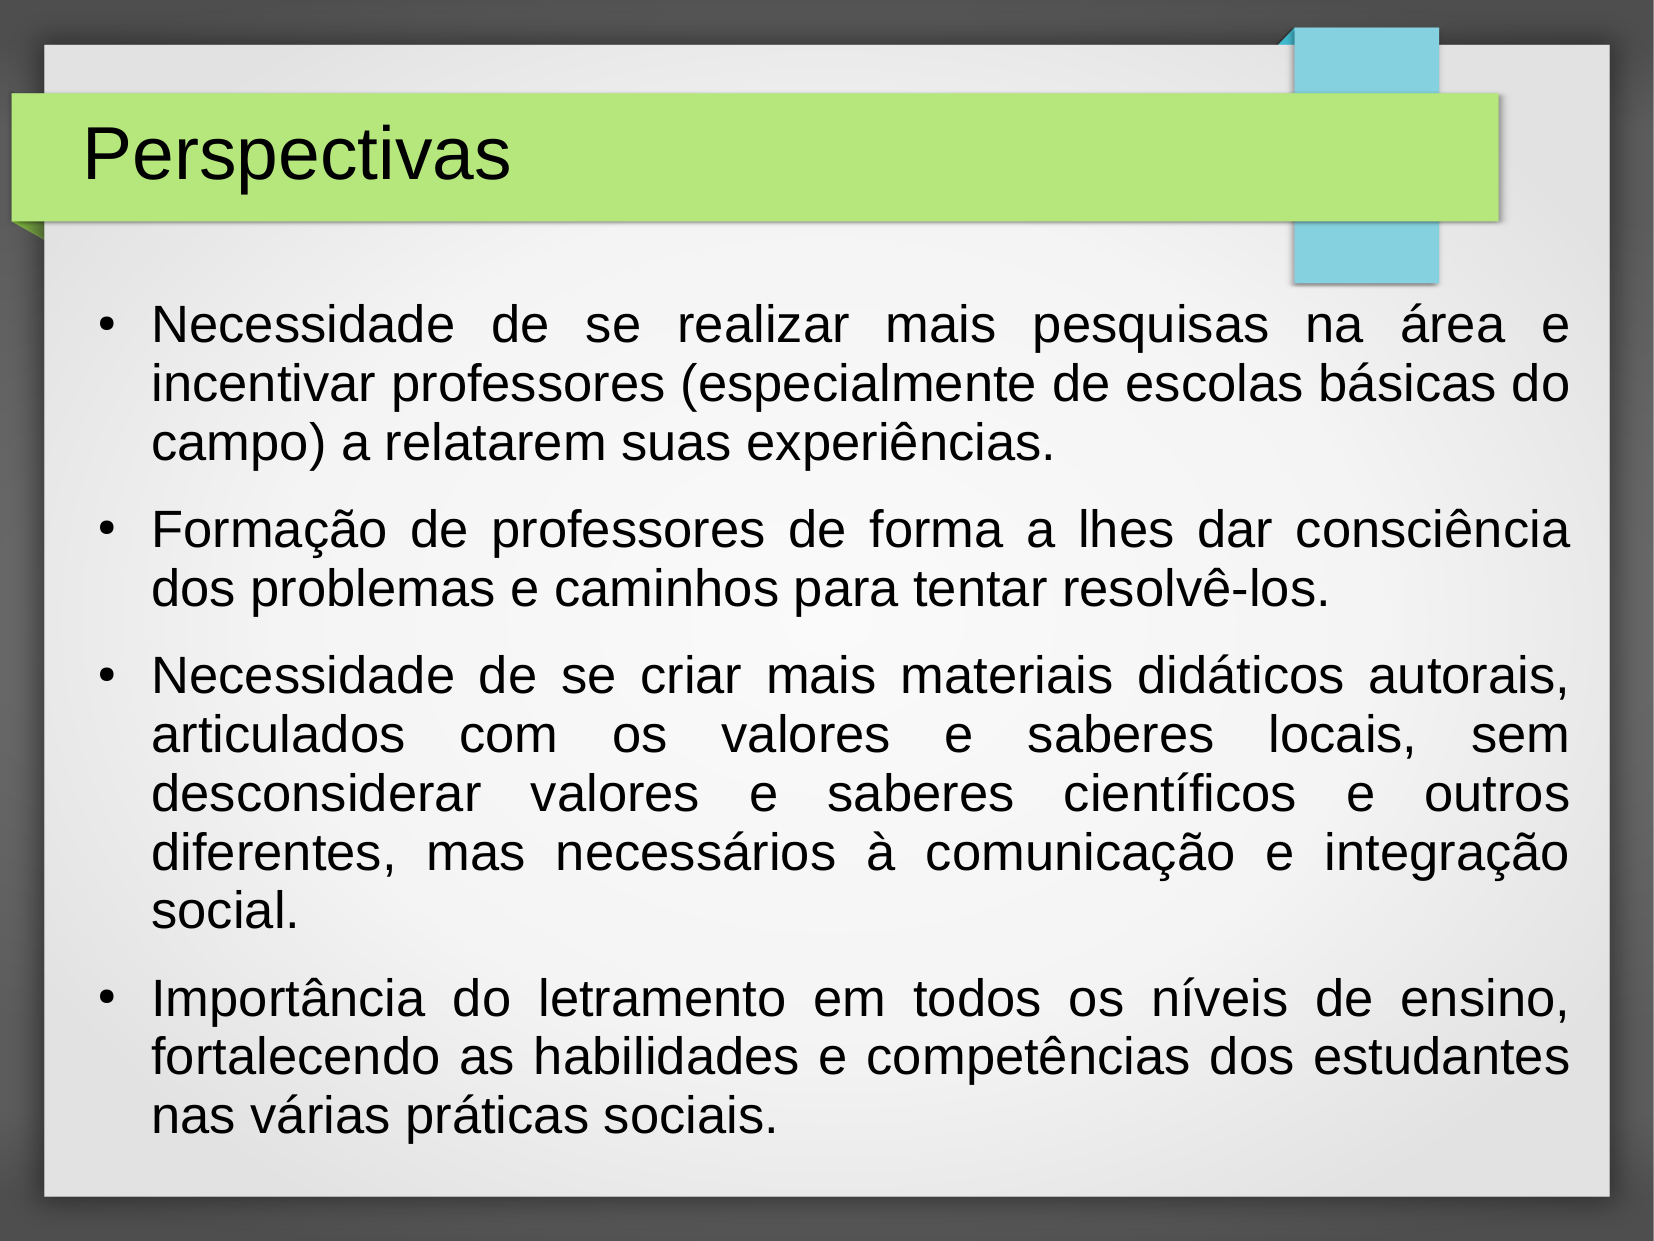

# Perspectivas
Necessidade de se realizar mais pesquisas na área e incentivar professores (especialmente de escolas básicas do campo) a relatarem suas experiências.
Formação de professores de forma a lhes dar consciência dos problemas e caminhos para tentar resolvê-los.
Necessidade de se criar mais materiais didáticos autorais, articulados com os valores e saberes locais, sem desconsiderar valores e saberes científicos e outros diferentes, mas necessários à comunicação e integração social.
Importância do letramento em todos os níveis de ensino, fortalecendo as habilidades e competências dos estudantes nas várias práticas sociais.